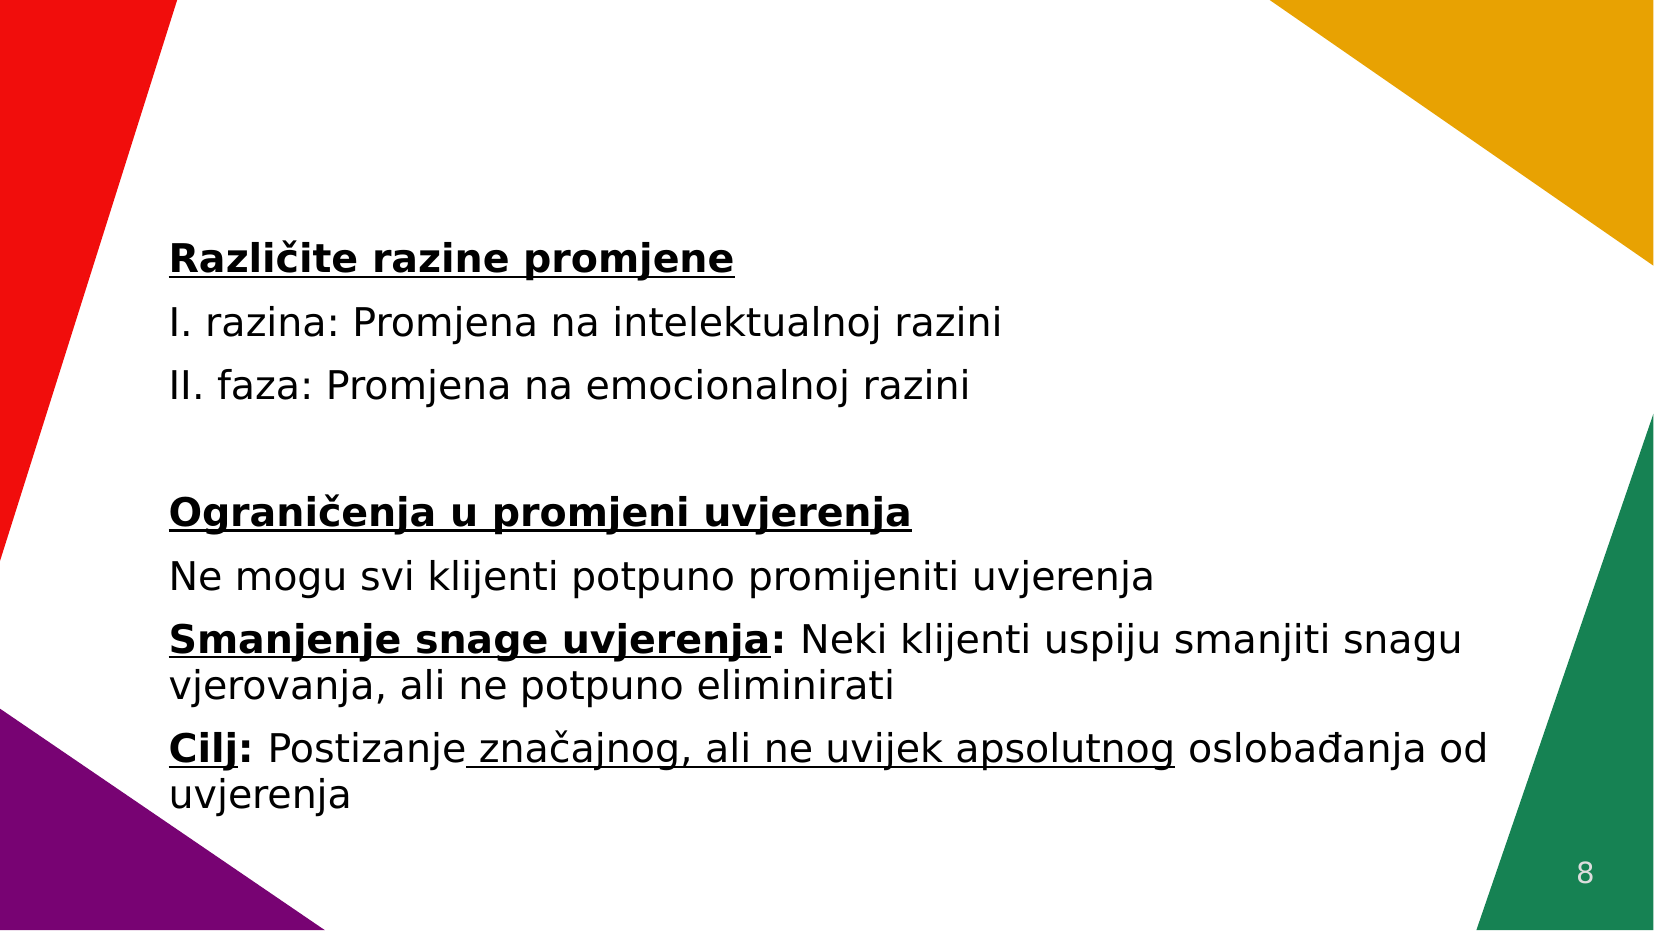

#
Različite razine promjene
I. razina: Promjena na intelektualnoj razini
II. faza: Promjena na emocionalnoj razini
Ograničenja u promjeni uvjerenja
Ne mogu svi klijenti potpuno promijeniti uvjerenja
Smanjenje snage uvjerenja: Neki klijenti uspiju smanjiti snagu vjerovanja, ali ne potpuno eliminirati
Cilj: Postizanje značajnog, ali ne uvijek apsolutnog oslobađanja od uvjerenja
8